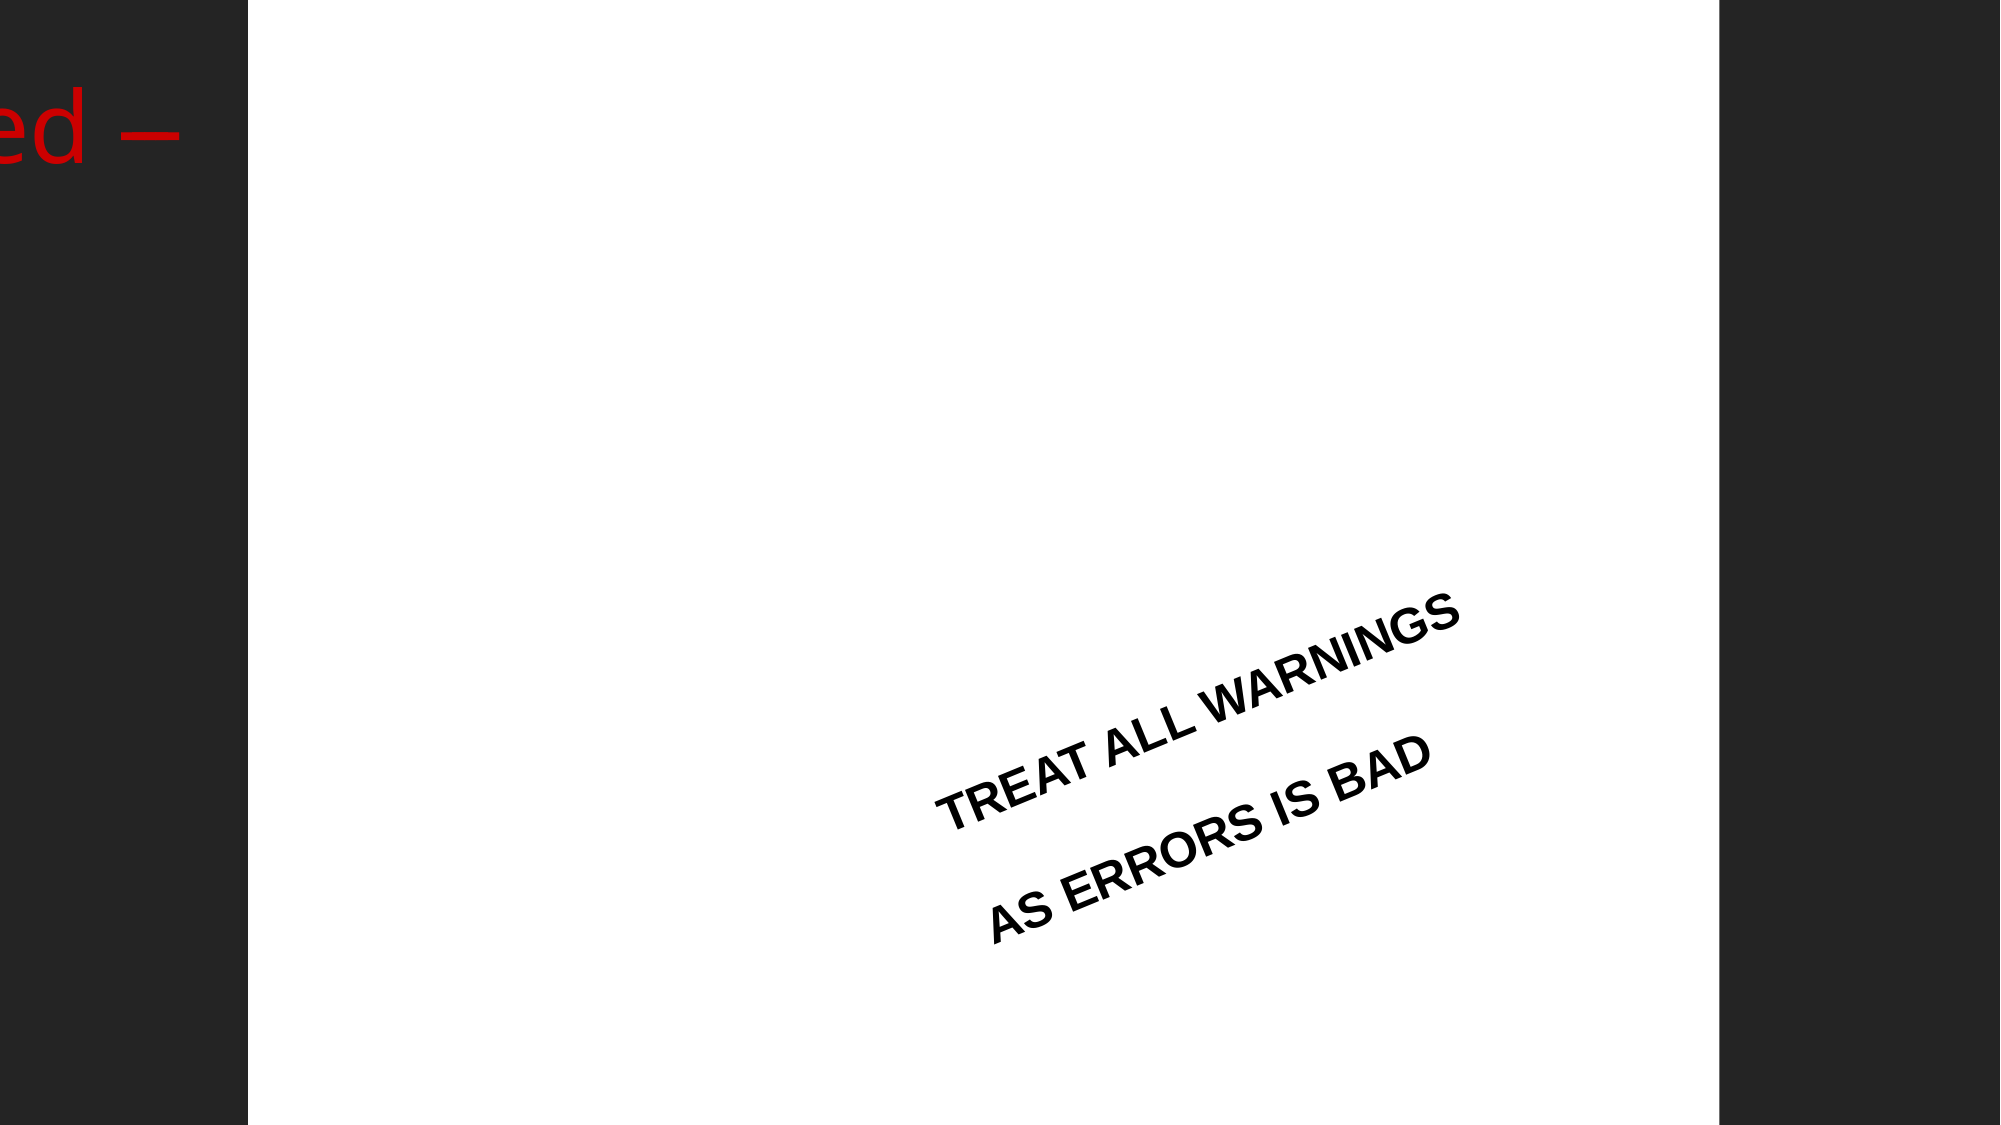

--------------------- opinionated ----
TREAT ALL WARNINGS AS ERRORS IS BAD